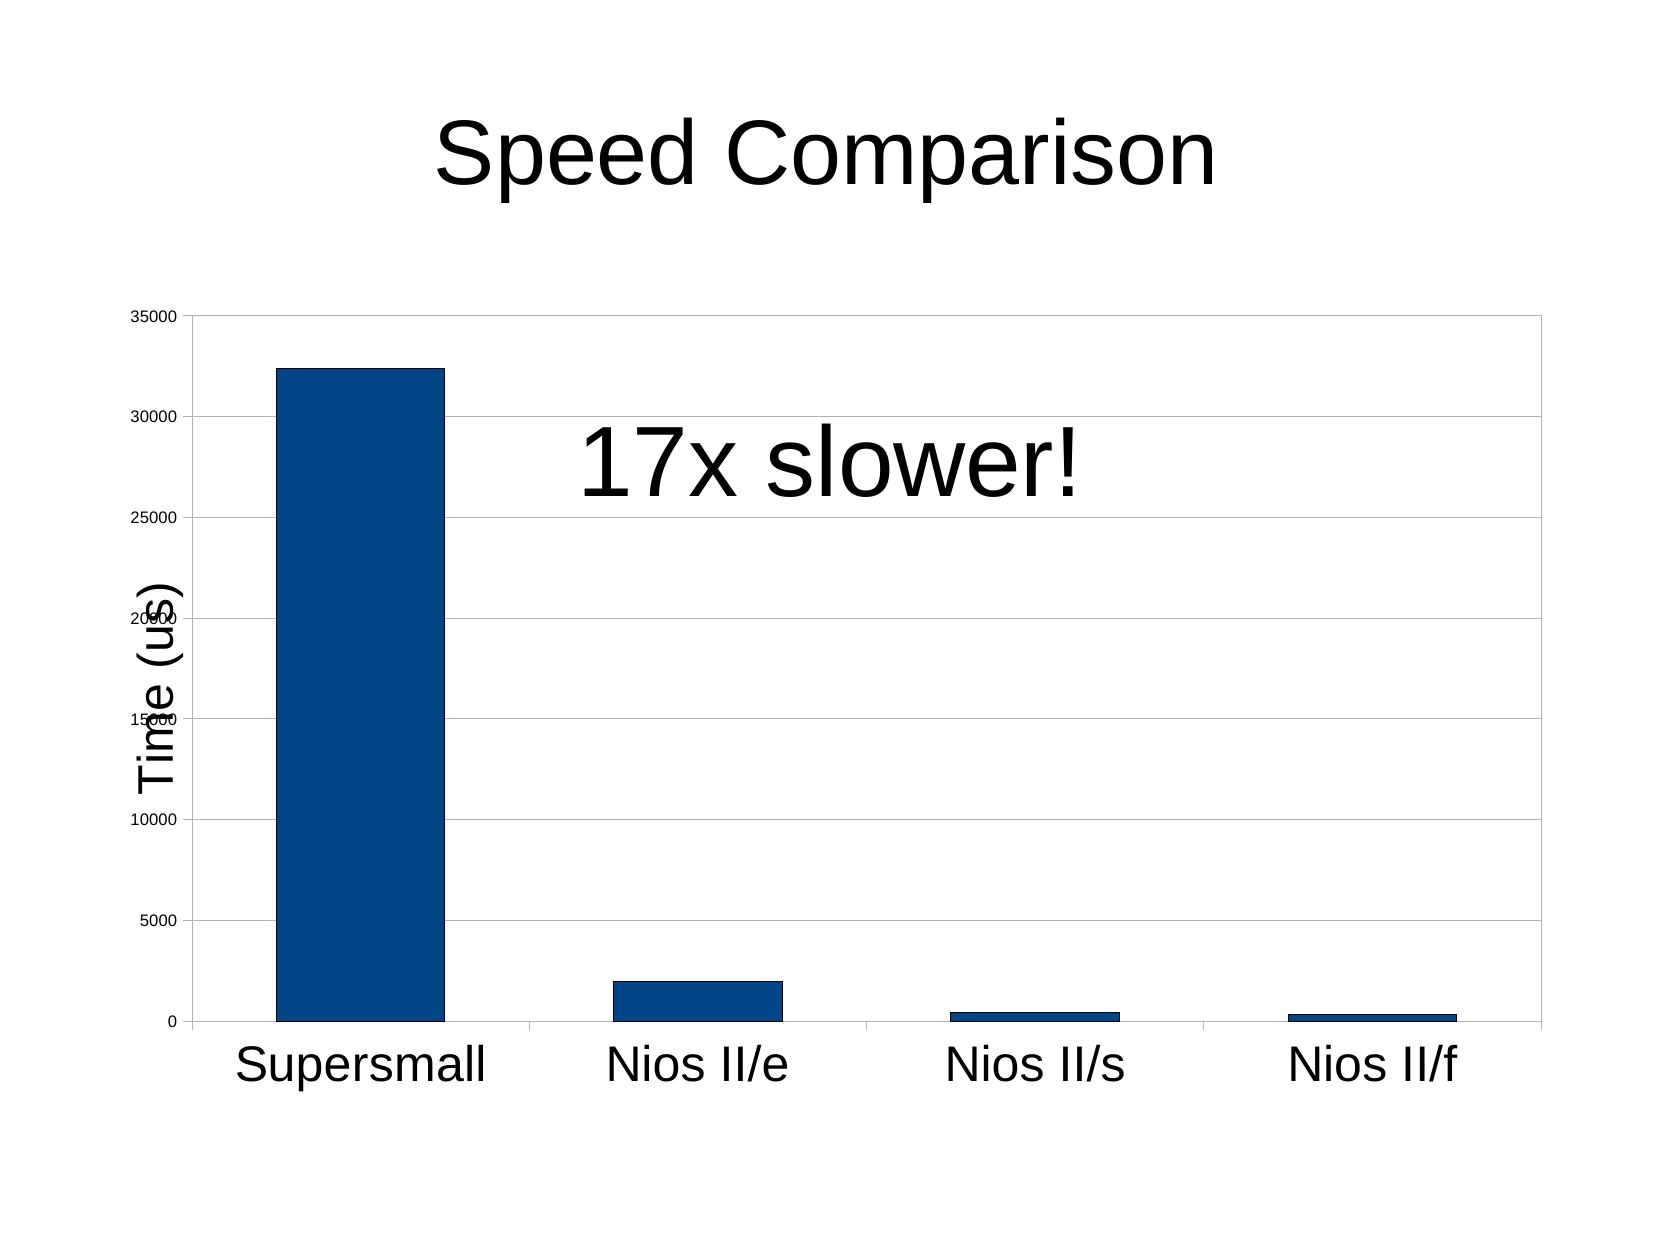

# Speed Comparison
### Chart
| Category | Column 1 |
|---|---|
| Supersmall | 32393.01 |
| Nios II/e | 1939.45 |
| Nios II/s | 439.53 |
| Nios II/f | 325.28 |17x slower!